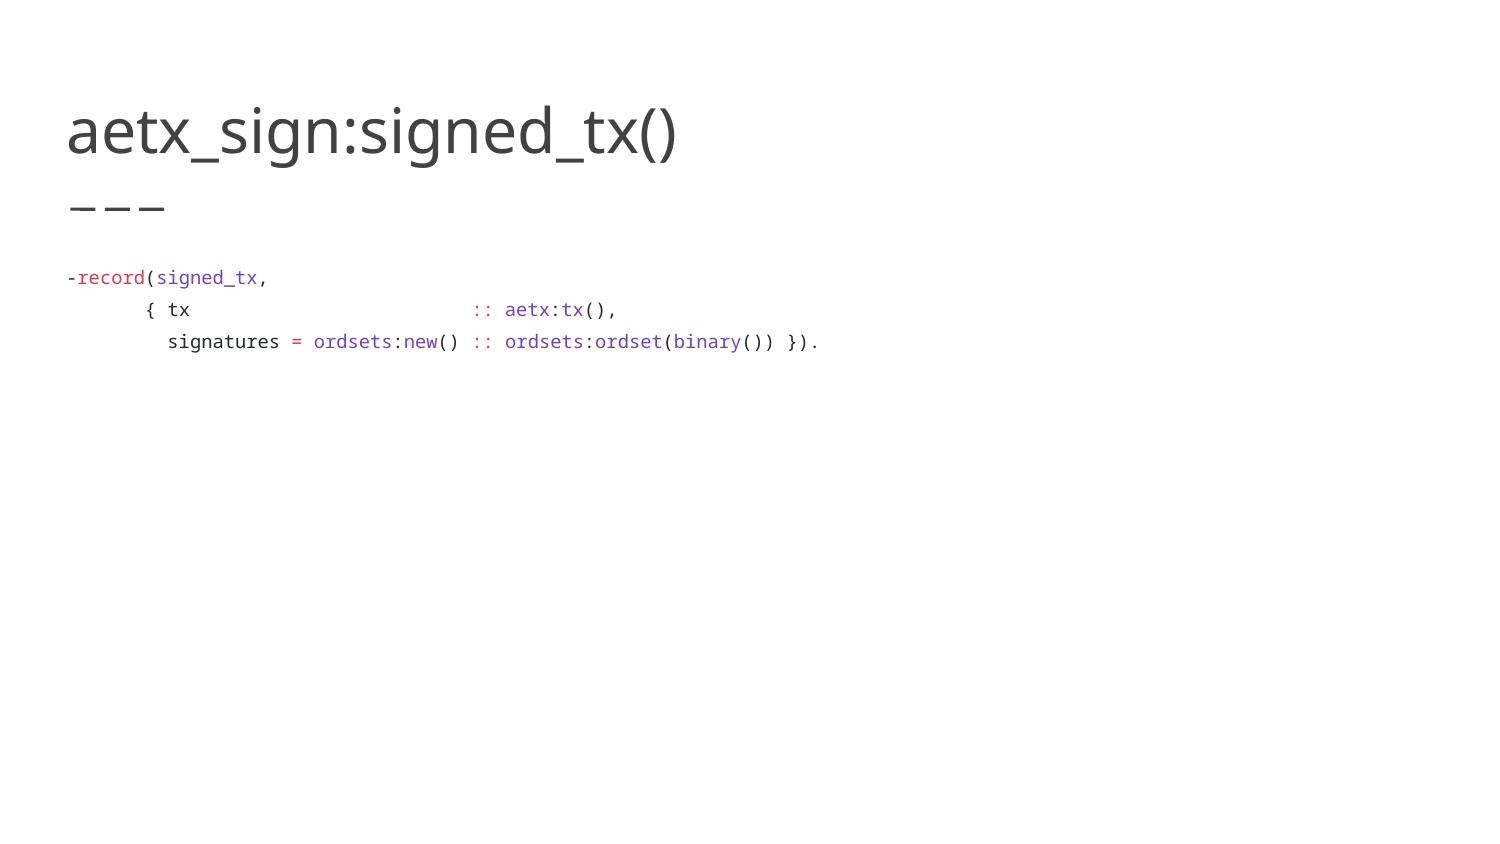

# aetx_sign:signed_tx()
-record(signed_tx,
 { tx :: aetx:tx(),
 signatures = ordsets:new() :: ordsets:ordset(binary()) }).